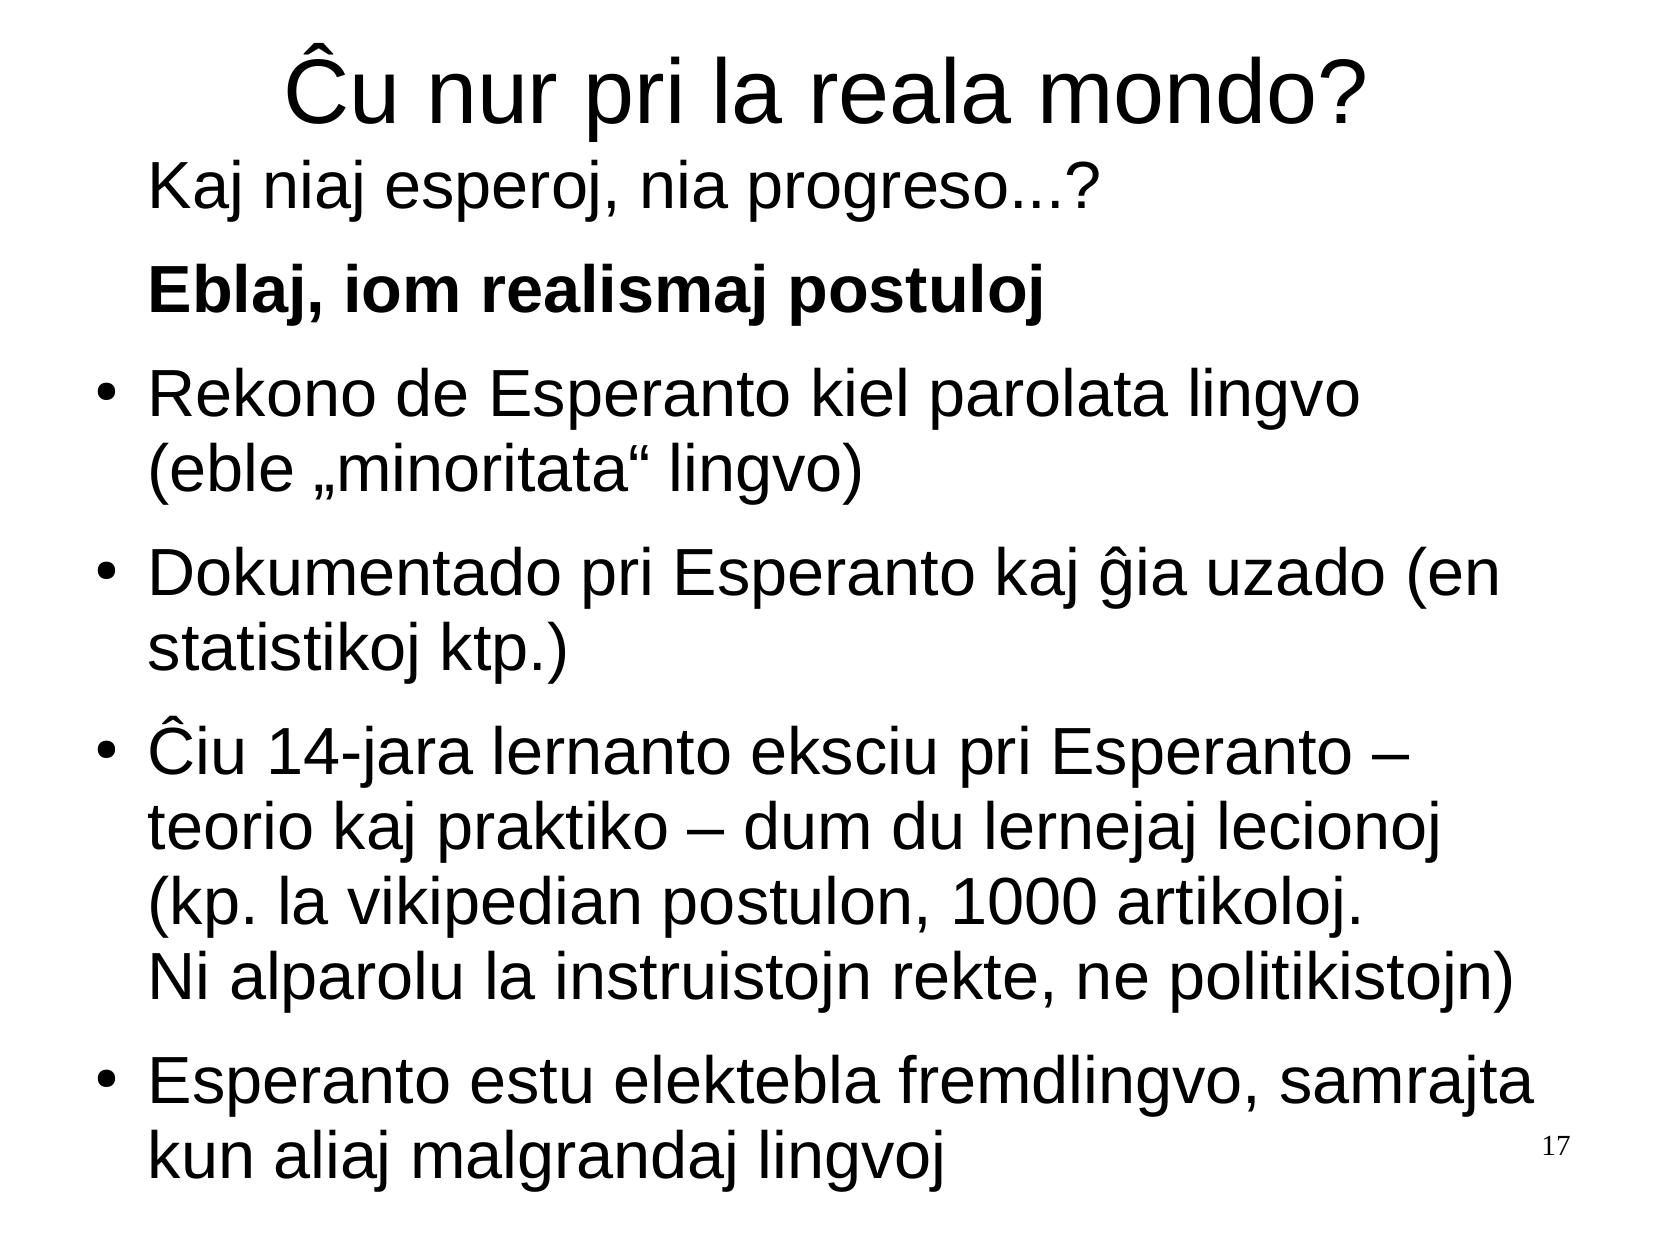

# Ĉu nur pri la reala mondo?
Kaj niaj esperoj, nia progreso...?
Eblaj, iom realismaj postuloj
Rekono de Esperanto kiel parolata lingvo
(eble „minoritata“ lingvo)
Dokumentado pri Esperanto kaj ĝia uzado (en statistikoj ktp.)
Ĉiu 14-jara lernanto eksciu pri Esperanto – teorio kaj praktiko – dum du lernejaj lecionoj (kp. la vikipedian postulon, 1000 artikoloj.
Ni alparolu la instruistojn rekte, ne politikistojn)
Esperanto estu elektebla fremdlingvo, samrajta kun aliaj malgrandaj lingvoj
17